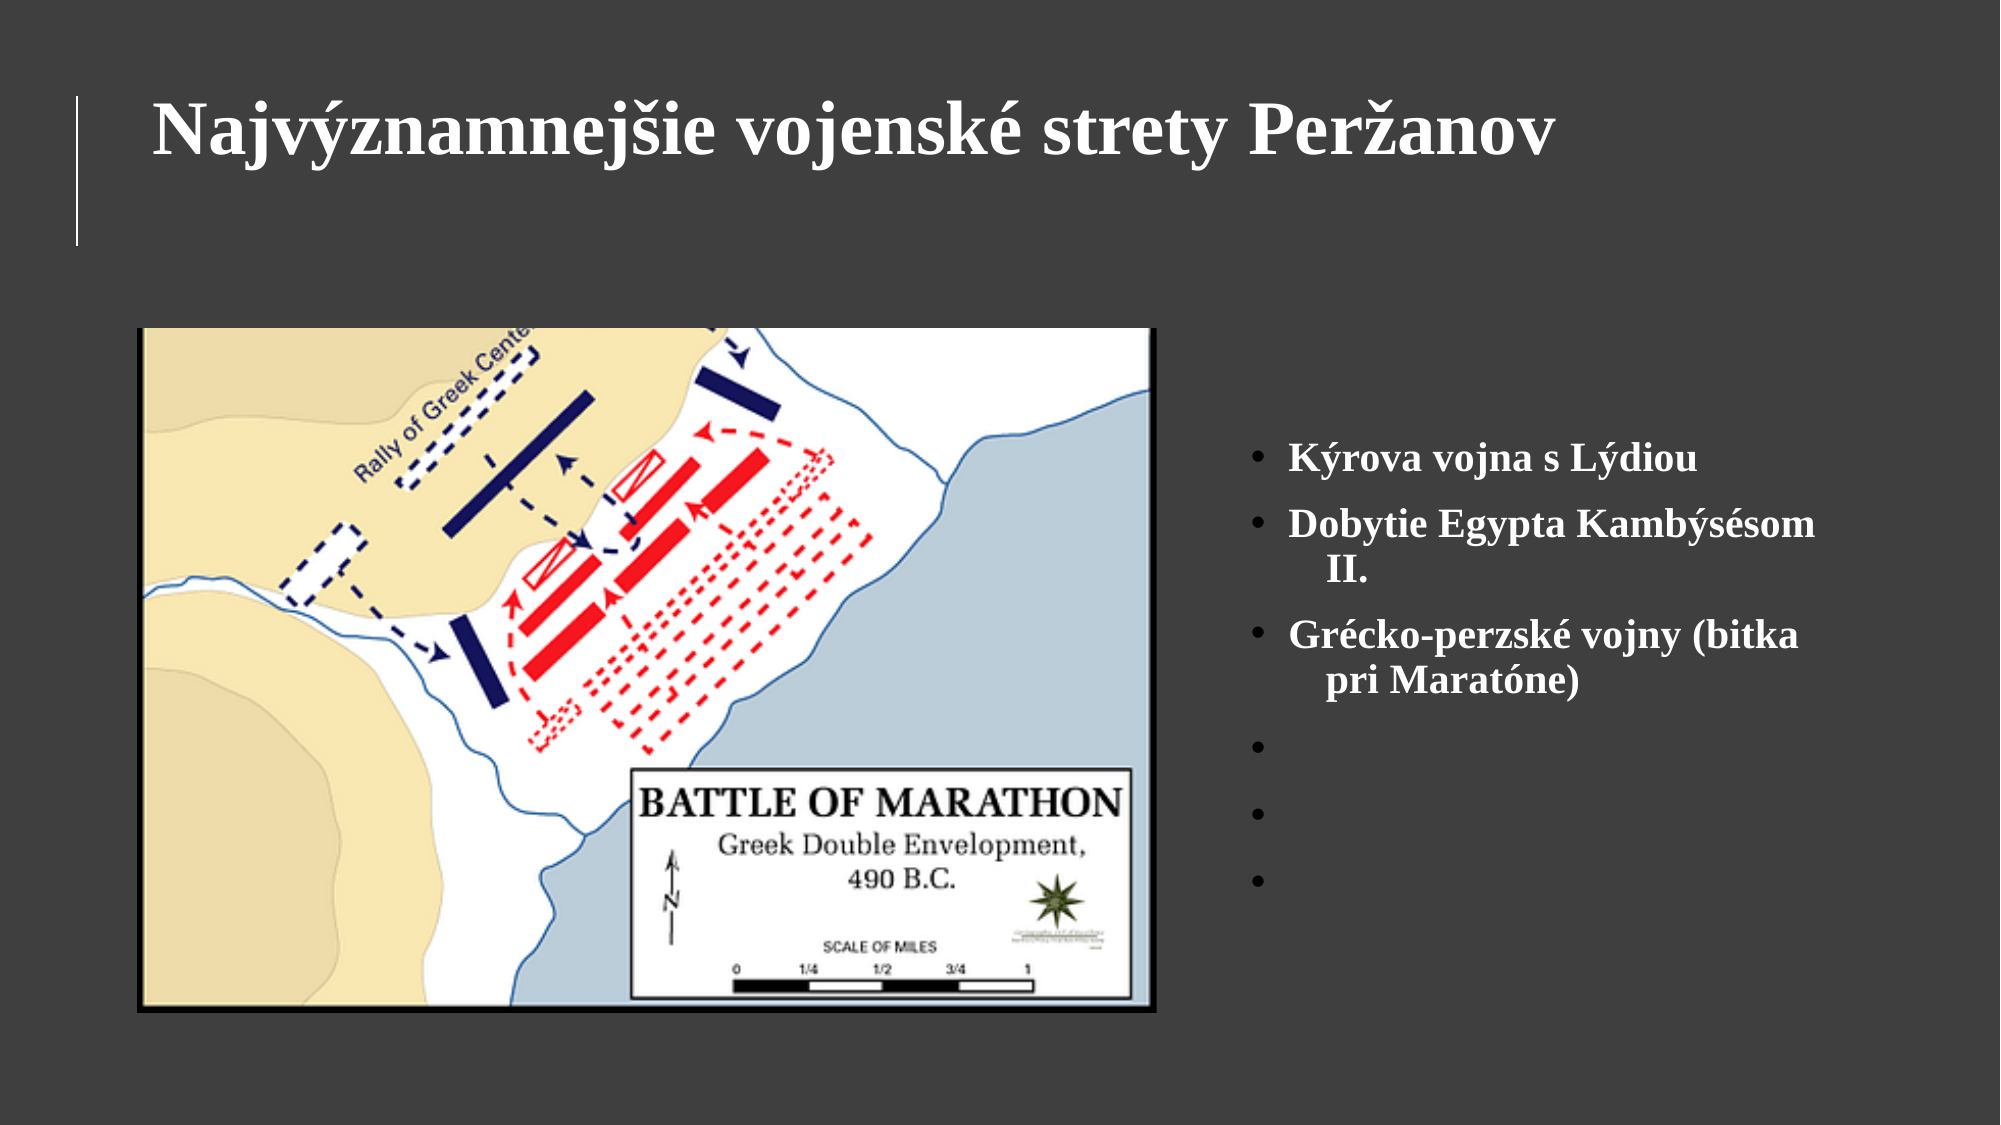

# Najvýznamnejšie vojenské strety Peržanov
Kýrova vojna s Lýdiou
Dobytie Egypta Kambýsésom II.
Grécko-perzské vojny (bitka pri Maratóne)